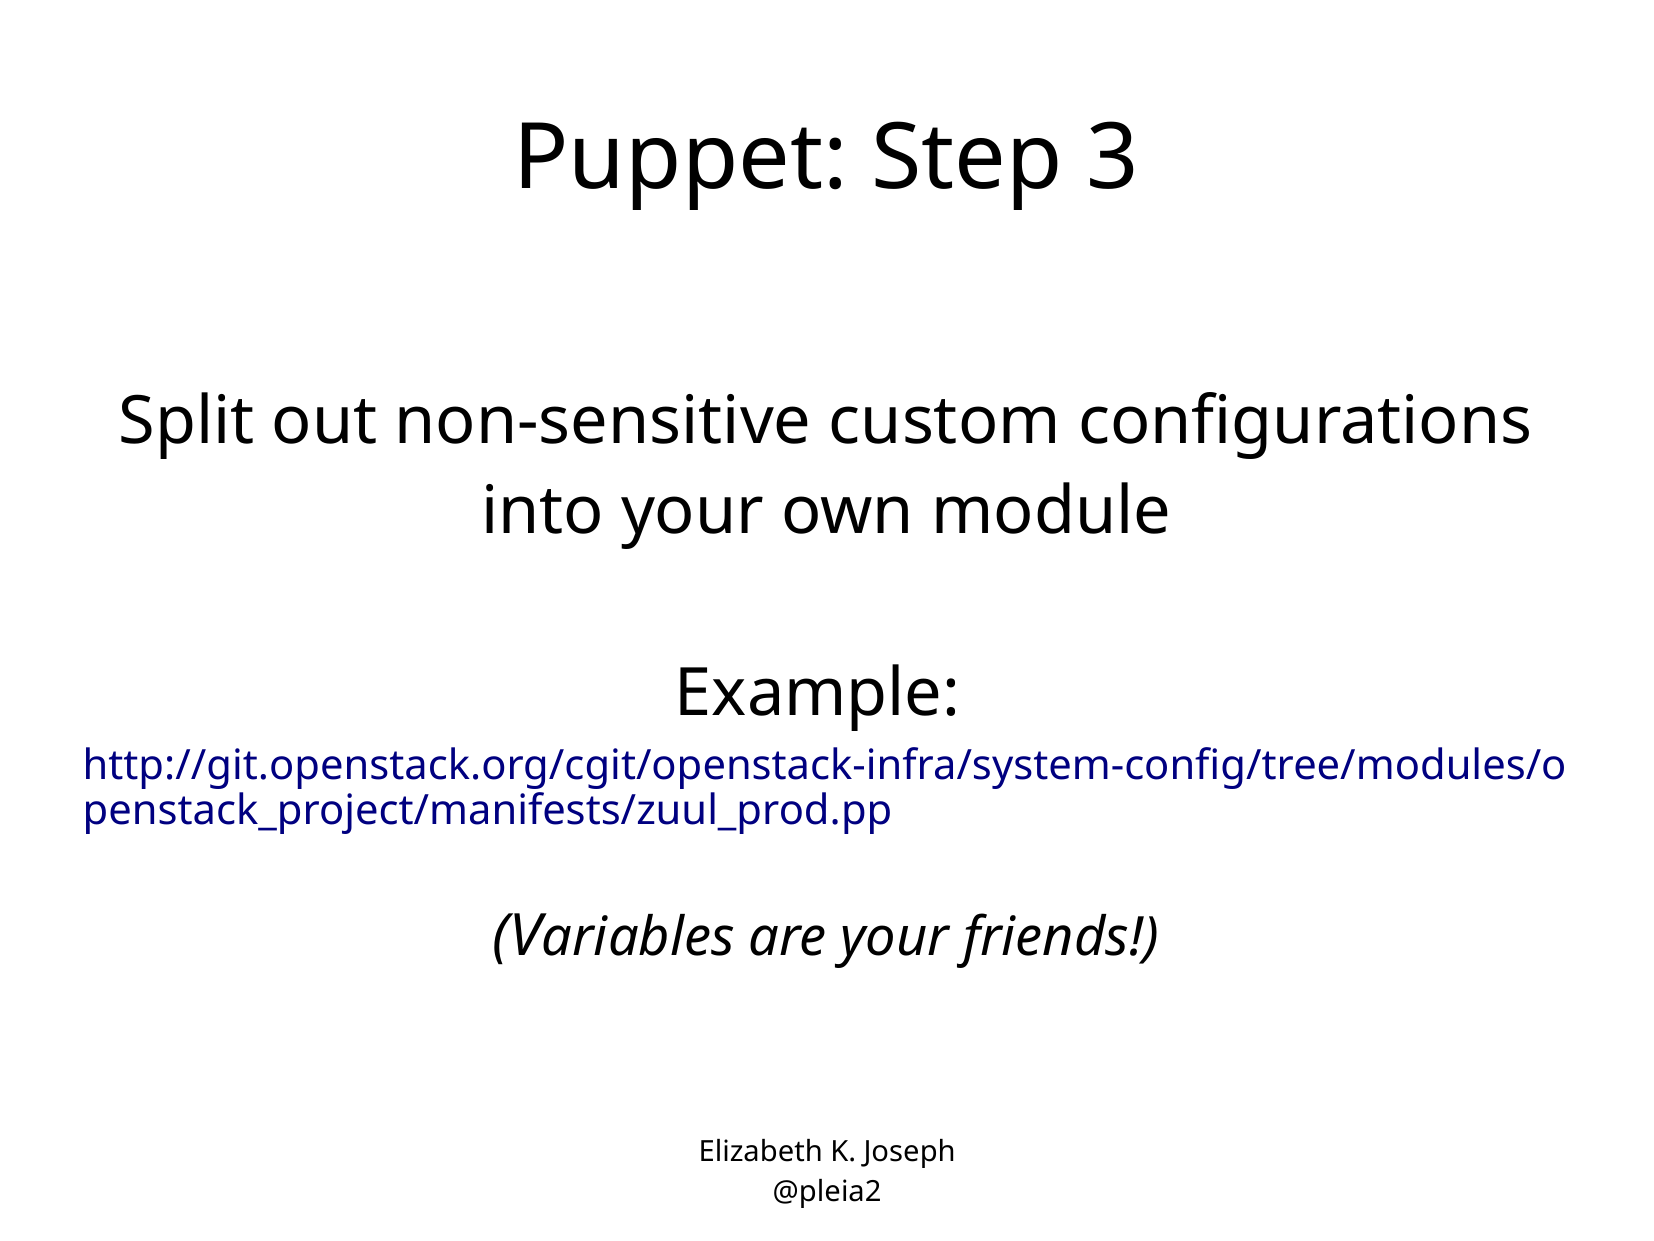

# Puppet: Step 3
Split out non-sensitive custom configurations into your own module
Example: http://git.openstack.org/cgit/openstack-infra/system-config/tree/modules/openstack_project/manifests/zuul_prod.pp
(Variables are your friends!)